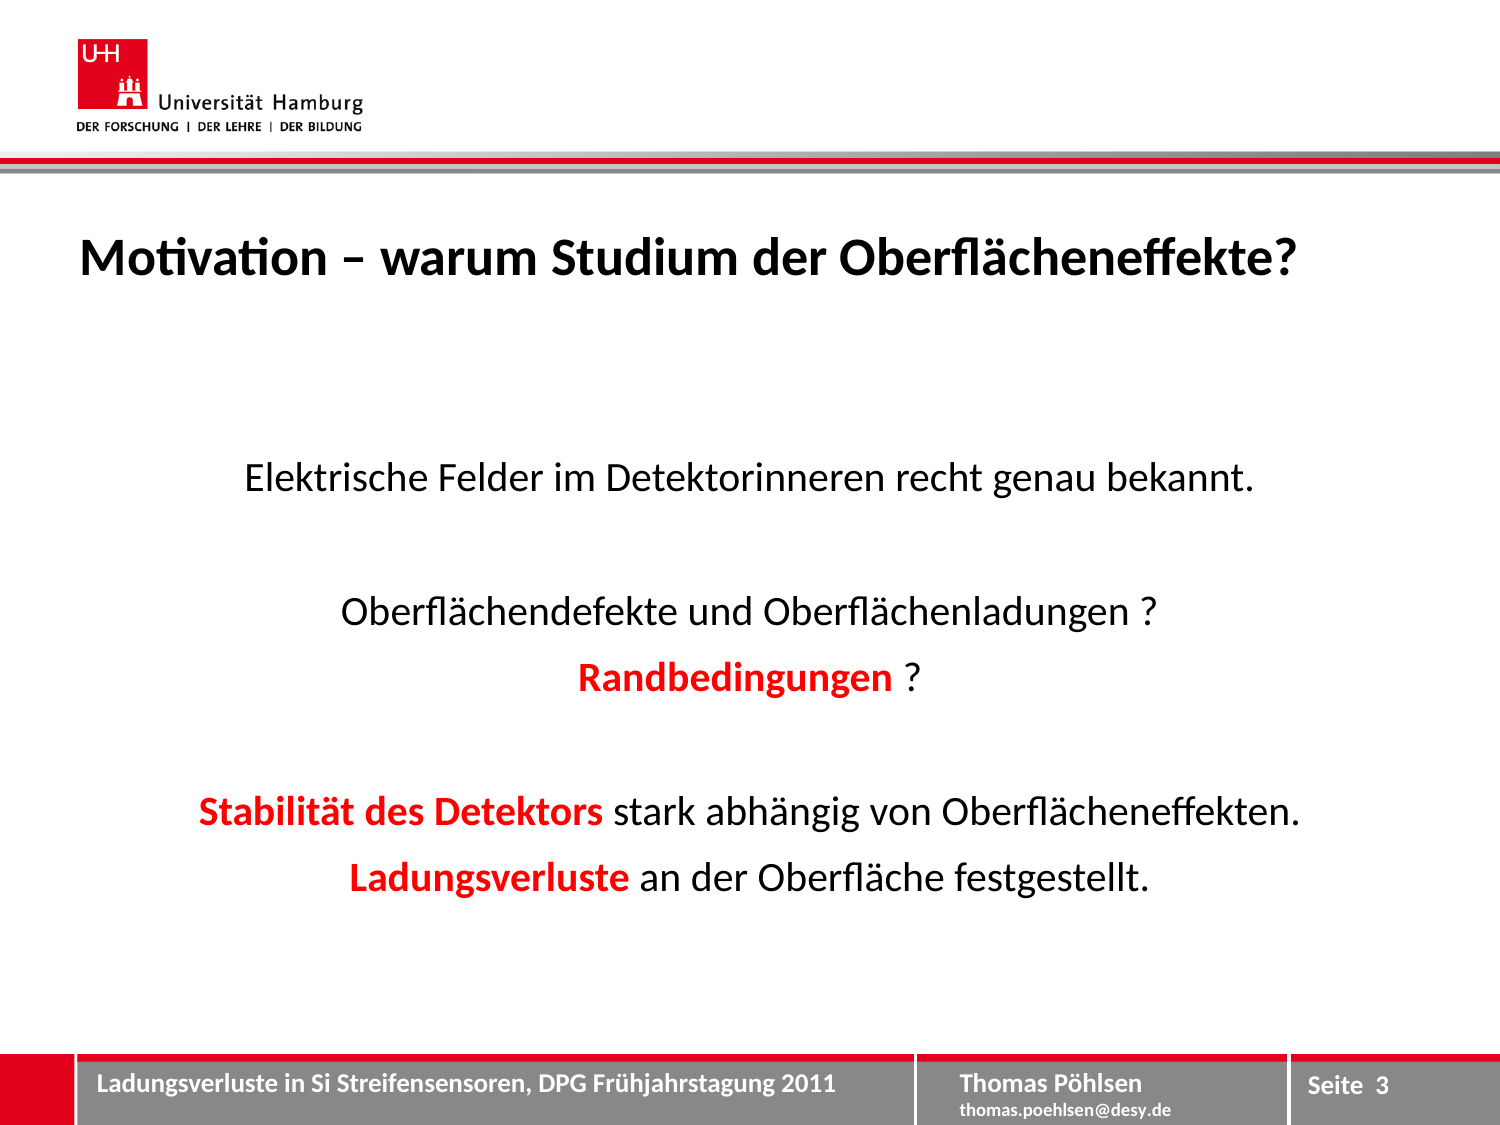

# Motivation – warum Studium der Oberflächeneffekte?
Elektrische Felder im Detektorinneren recht genau bekannt.
Oberflächendefekte und Oberflächenladungen ?
Randbedingungen ?
Stabilität des Detektors stark abhängig von Oberflächeneffekten.
Ladungsverluste an der Oberfläche festgestellt.